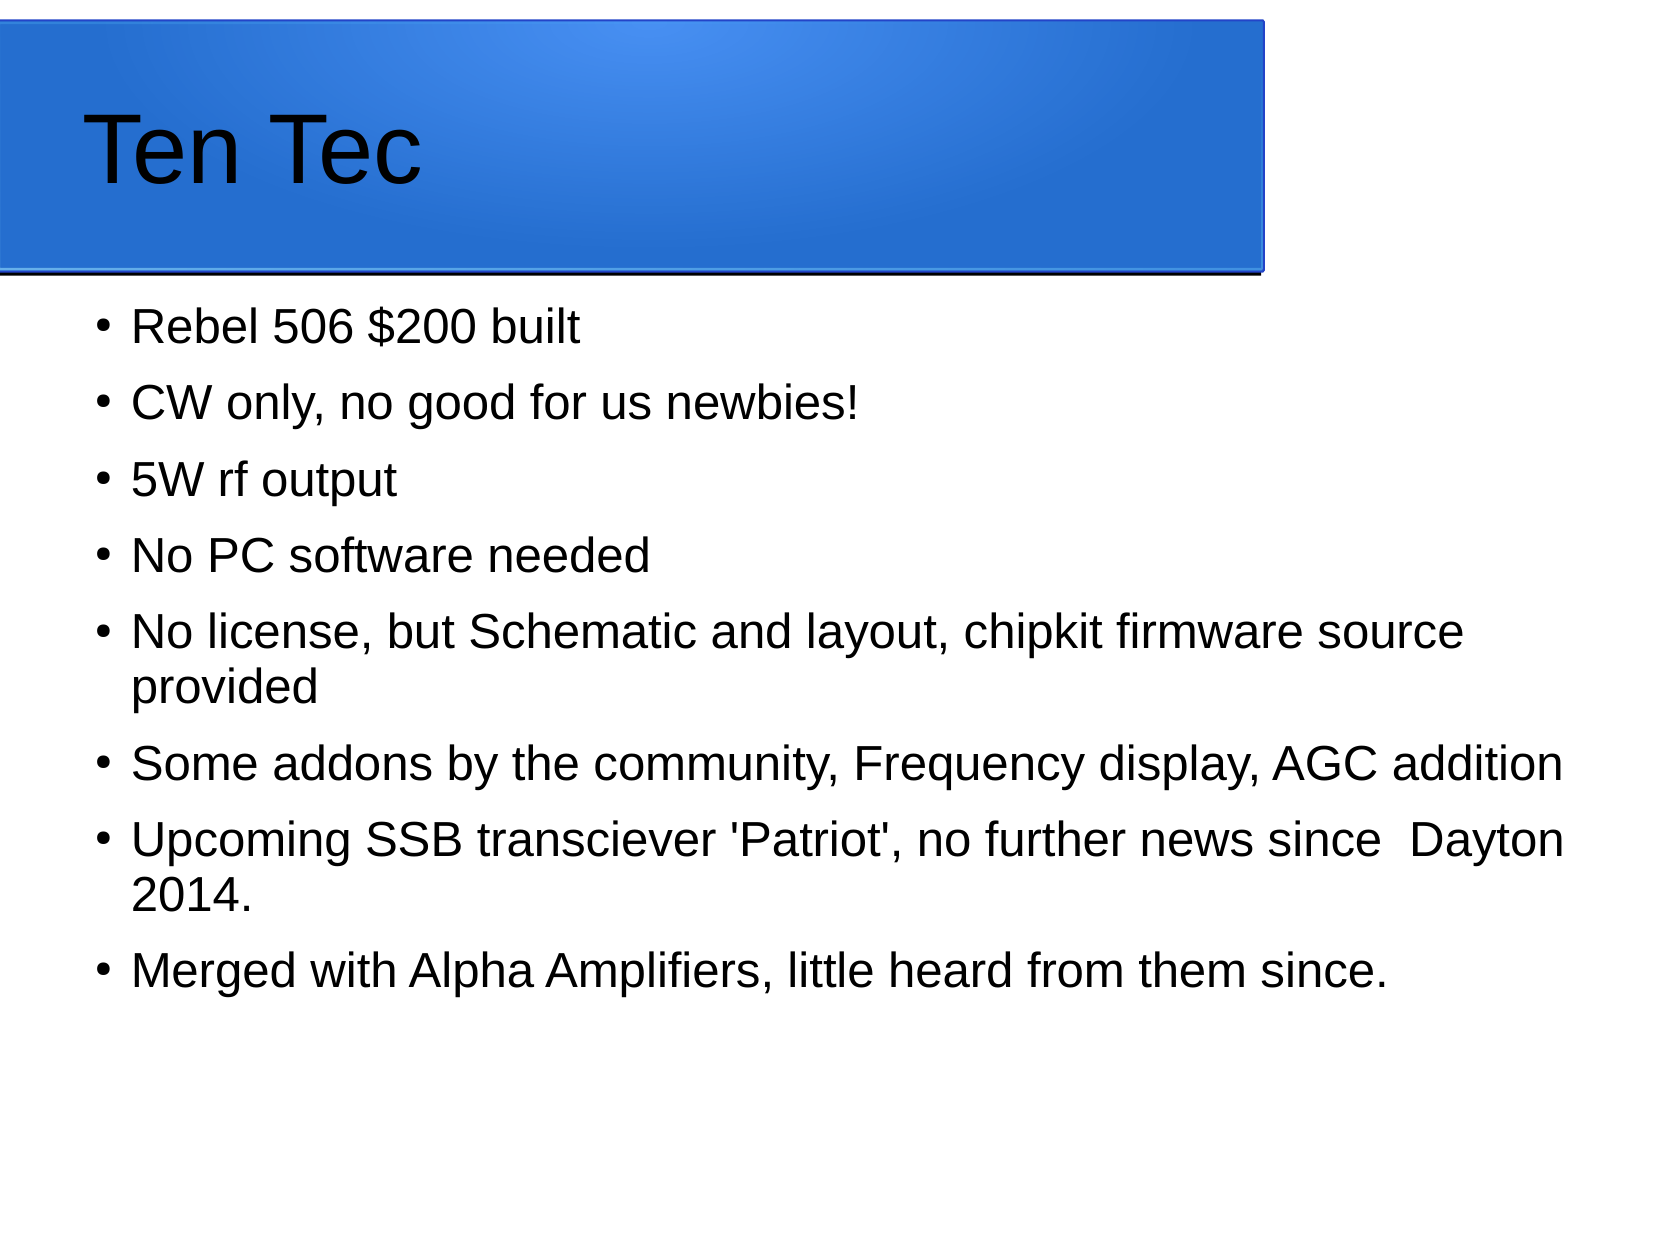

# Ten Tec
Rebel 506 $200 built
CW only, no good for us newbies!
5W rf output
No PC software needed
No license, but Schematic and layout, chipkit firmware source provided
Some addons by the community, Frequency display, AGC addition
Upcoming SSB transciever 'Patriot', no further news since Dayton 2014.
Merged with Alpha Amplifiers, little heard from them since.